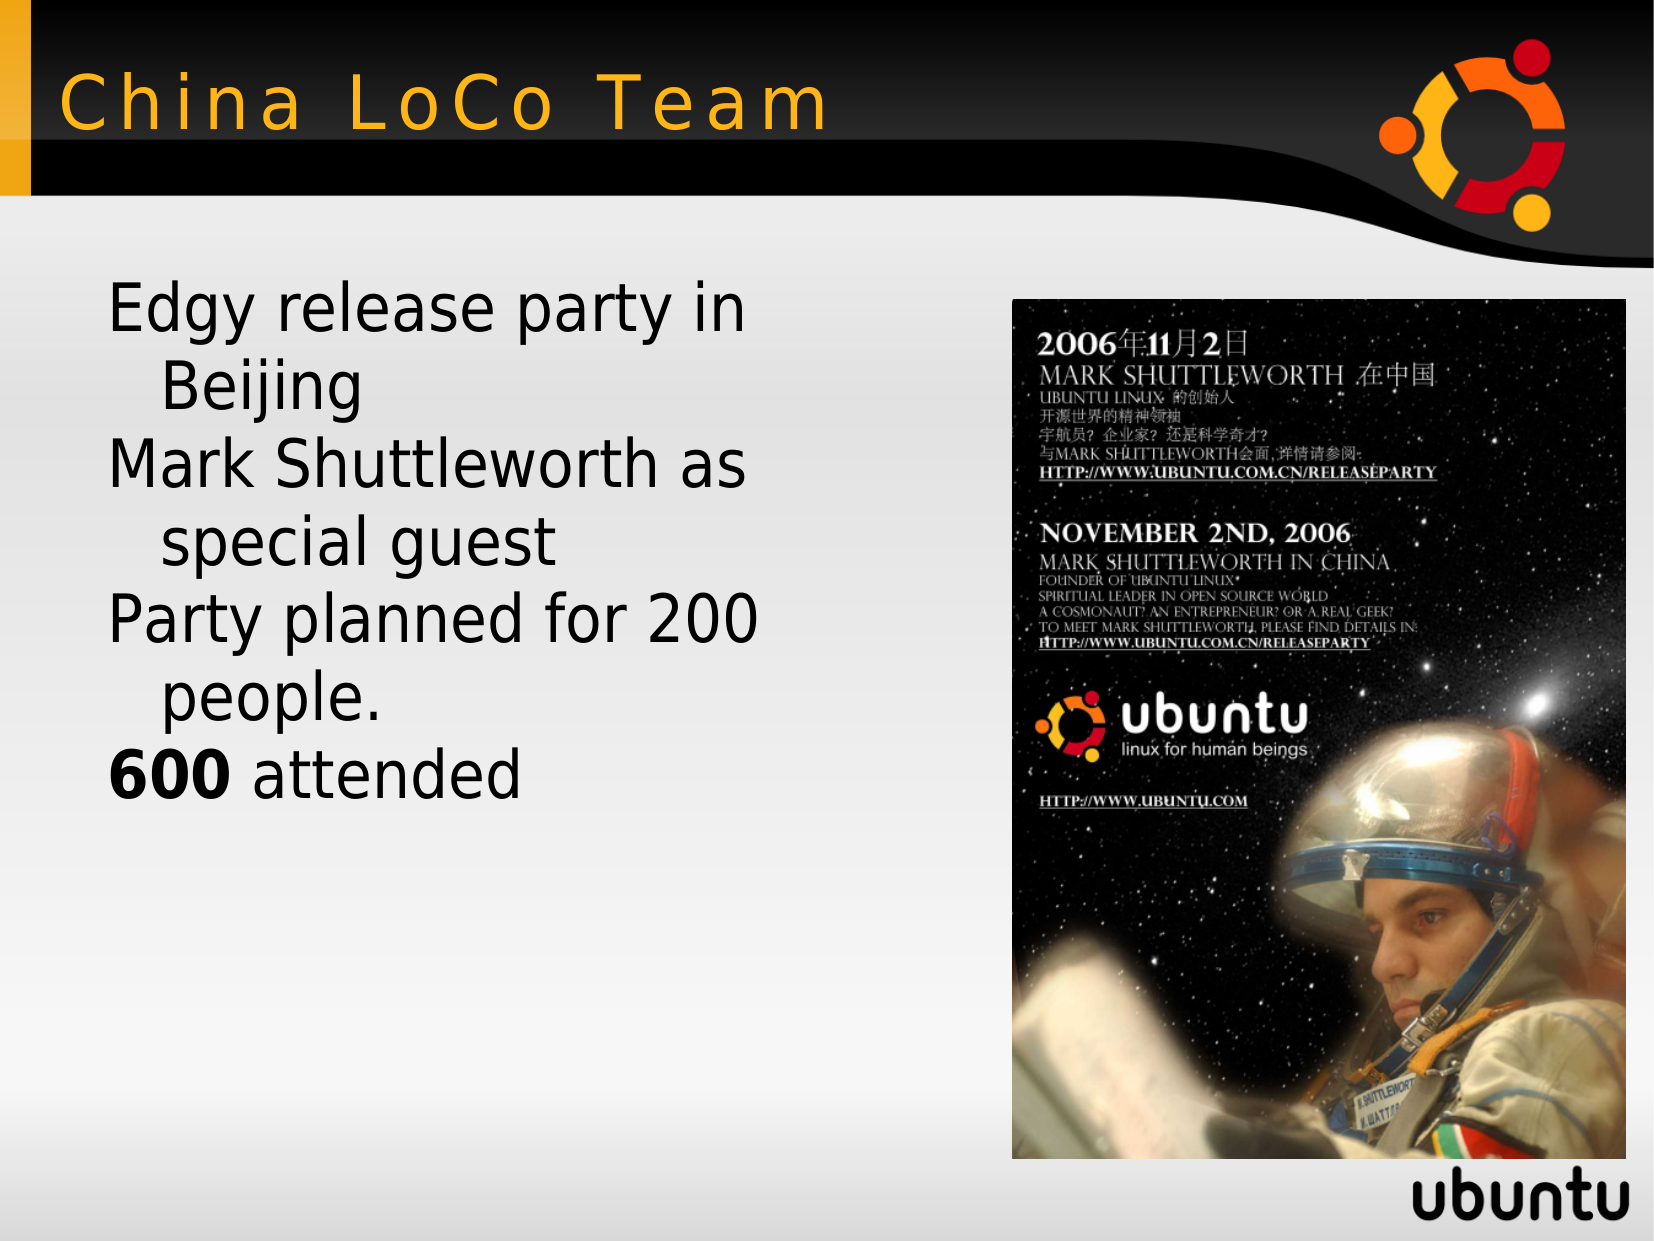

# China LoCo Team
Edgy release party in Beijing
Mark Shuttleworth as special guest
Party planned for 200 people.
600 attended